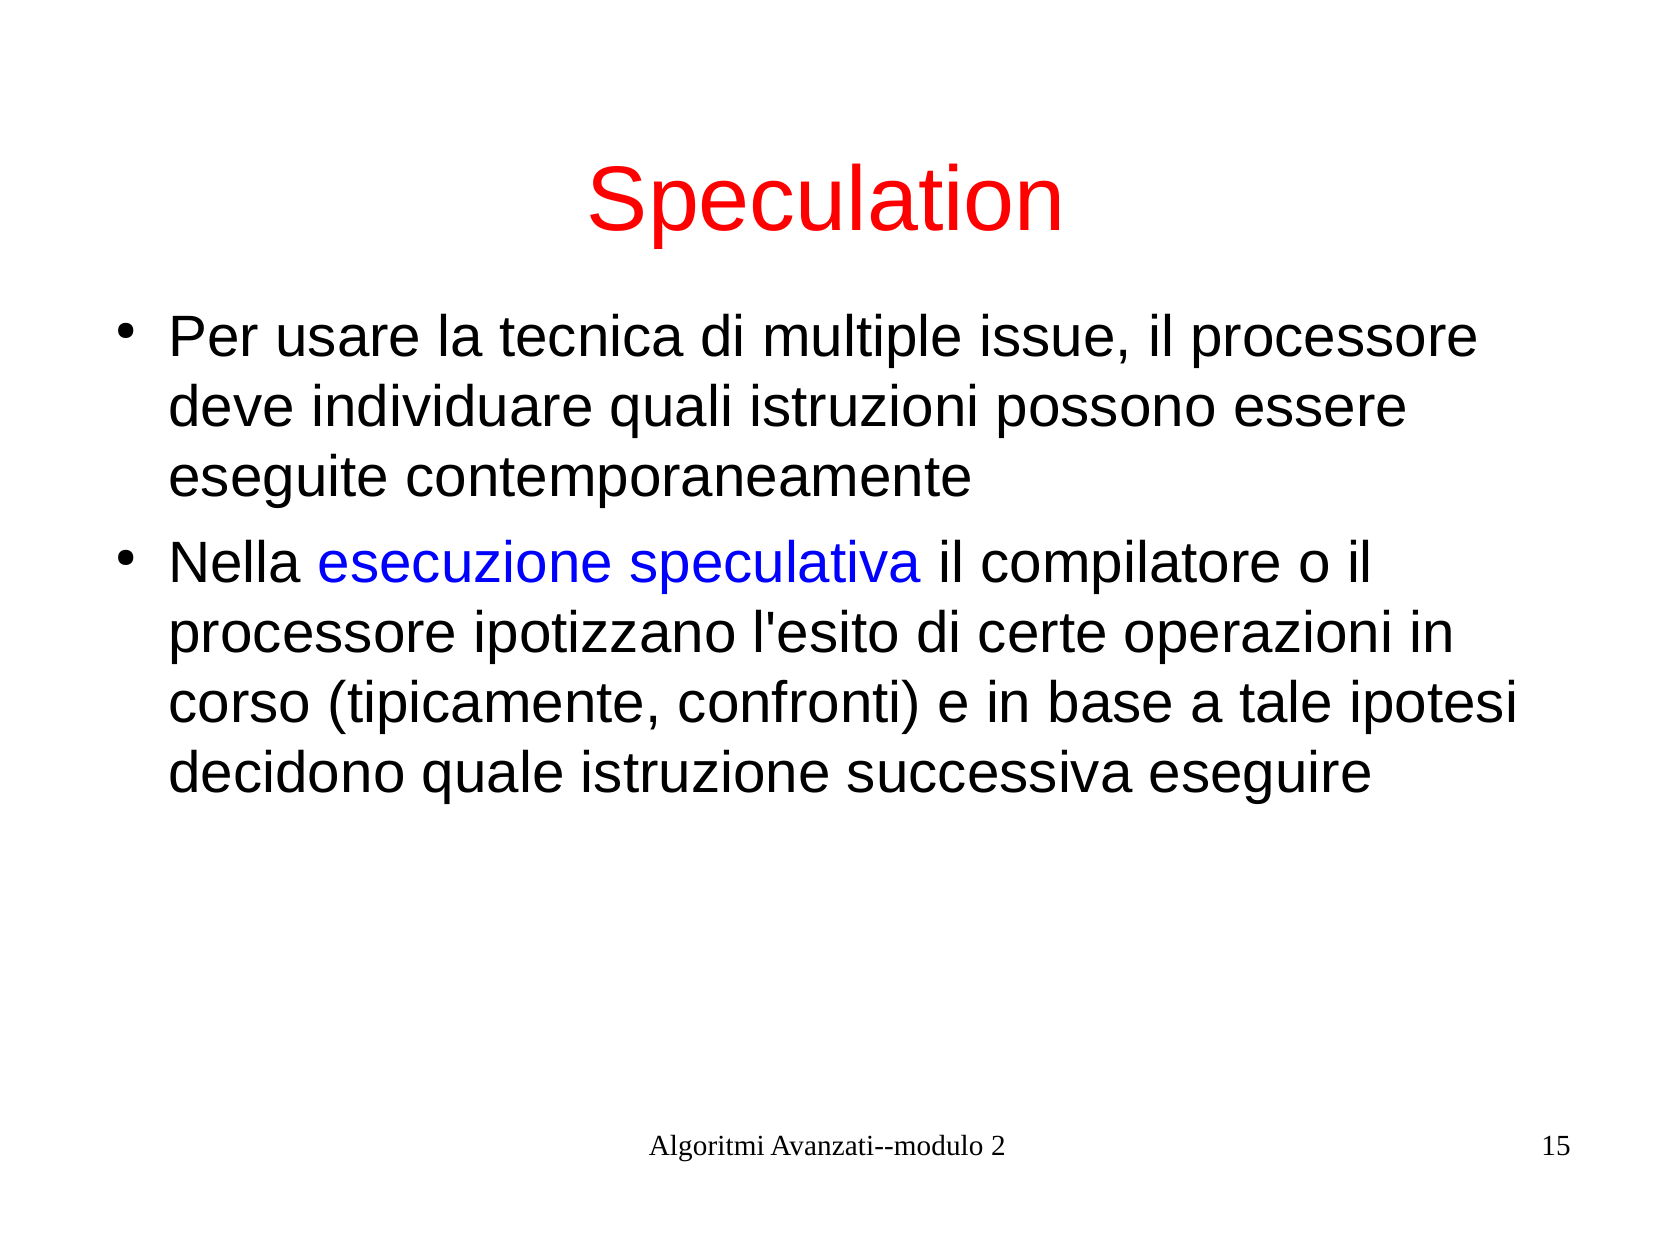

# Speculation
Per usare la tecnica di multiple issue, il processore deve individuare quali istruzioni possono essere eseguite contemporaneamente
Nella esecuzione speculativa il compilatore o il processore ipotizzano l'esito di certe operazioni in corso (tipicamente, confronti) e in base a tale ipotesi decidono quale istruzione successiva eseguire
Algoritmi Avanzati--modulo 2
15